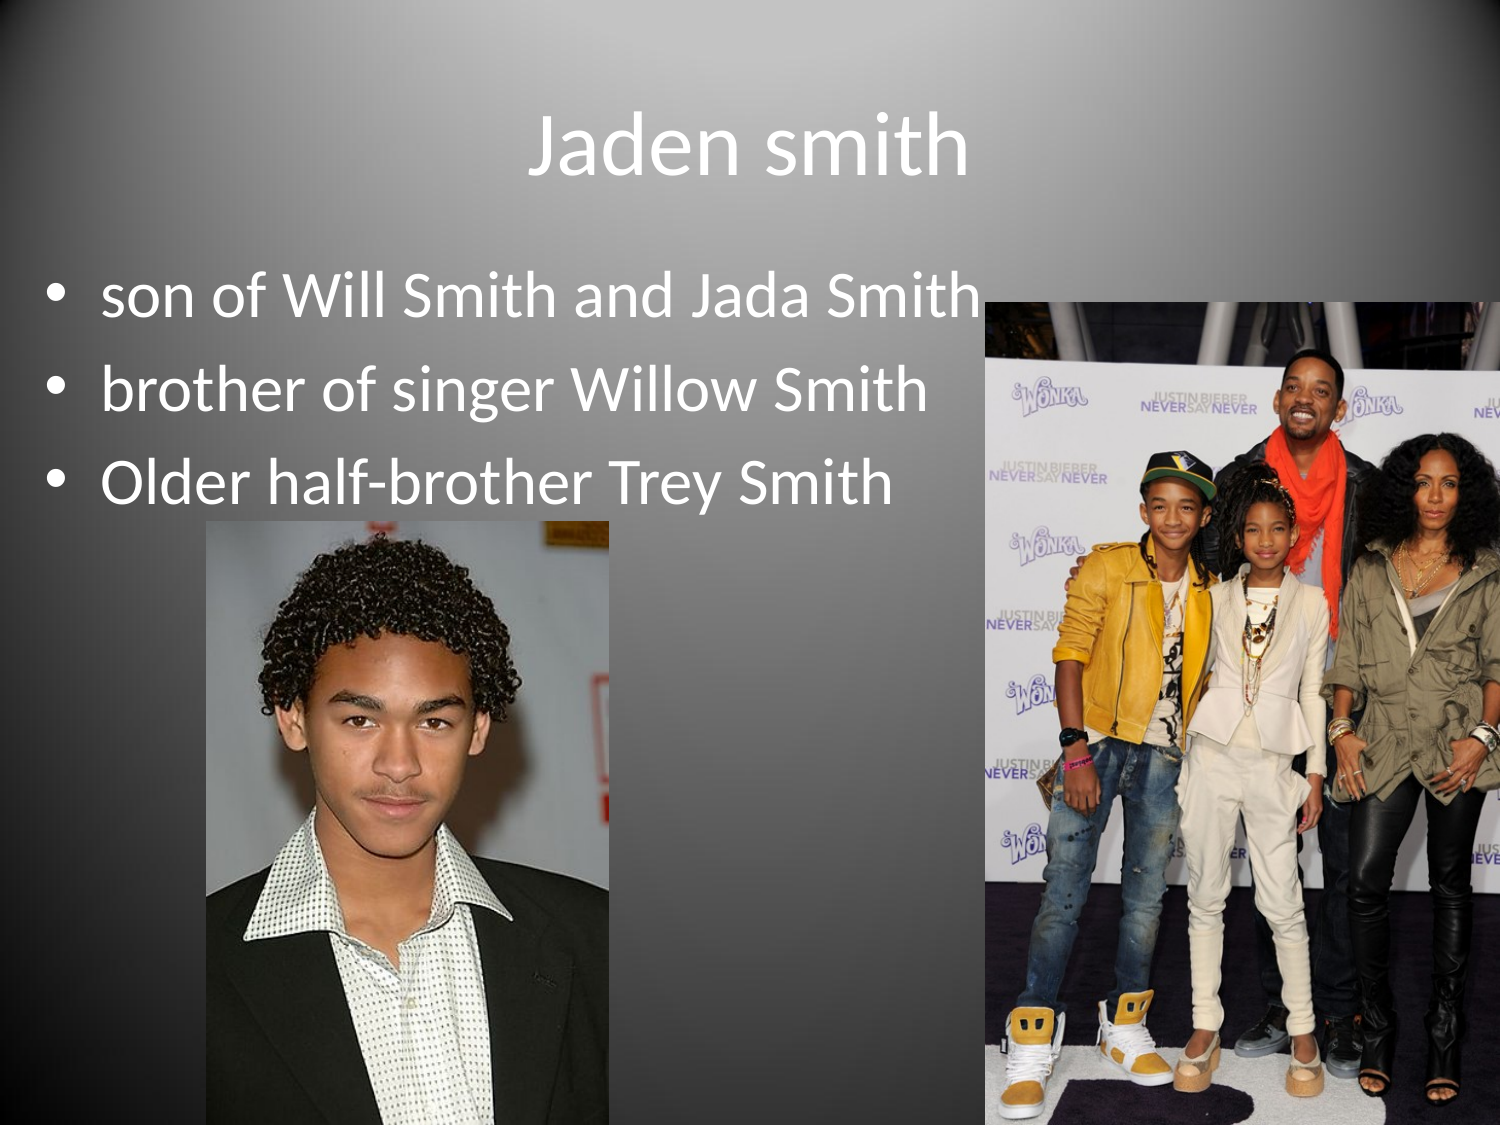

# Jaden smith
son of Will Smith and Jada Smith
brother of singer Willow Smith
Older half-brother Trey Smith